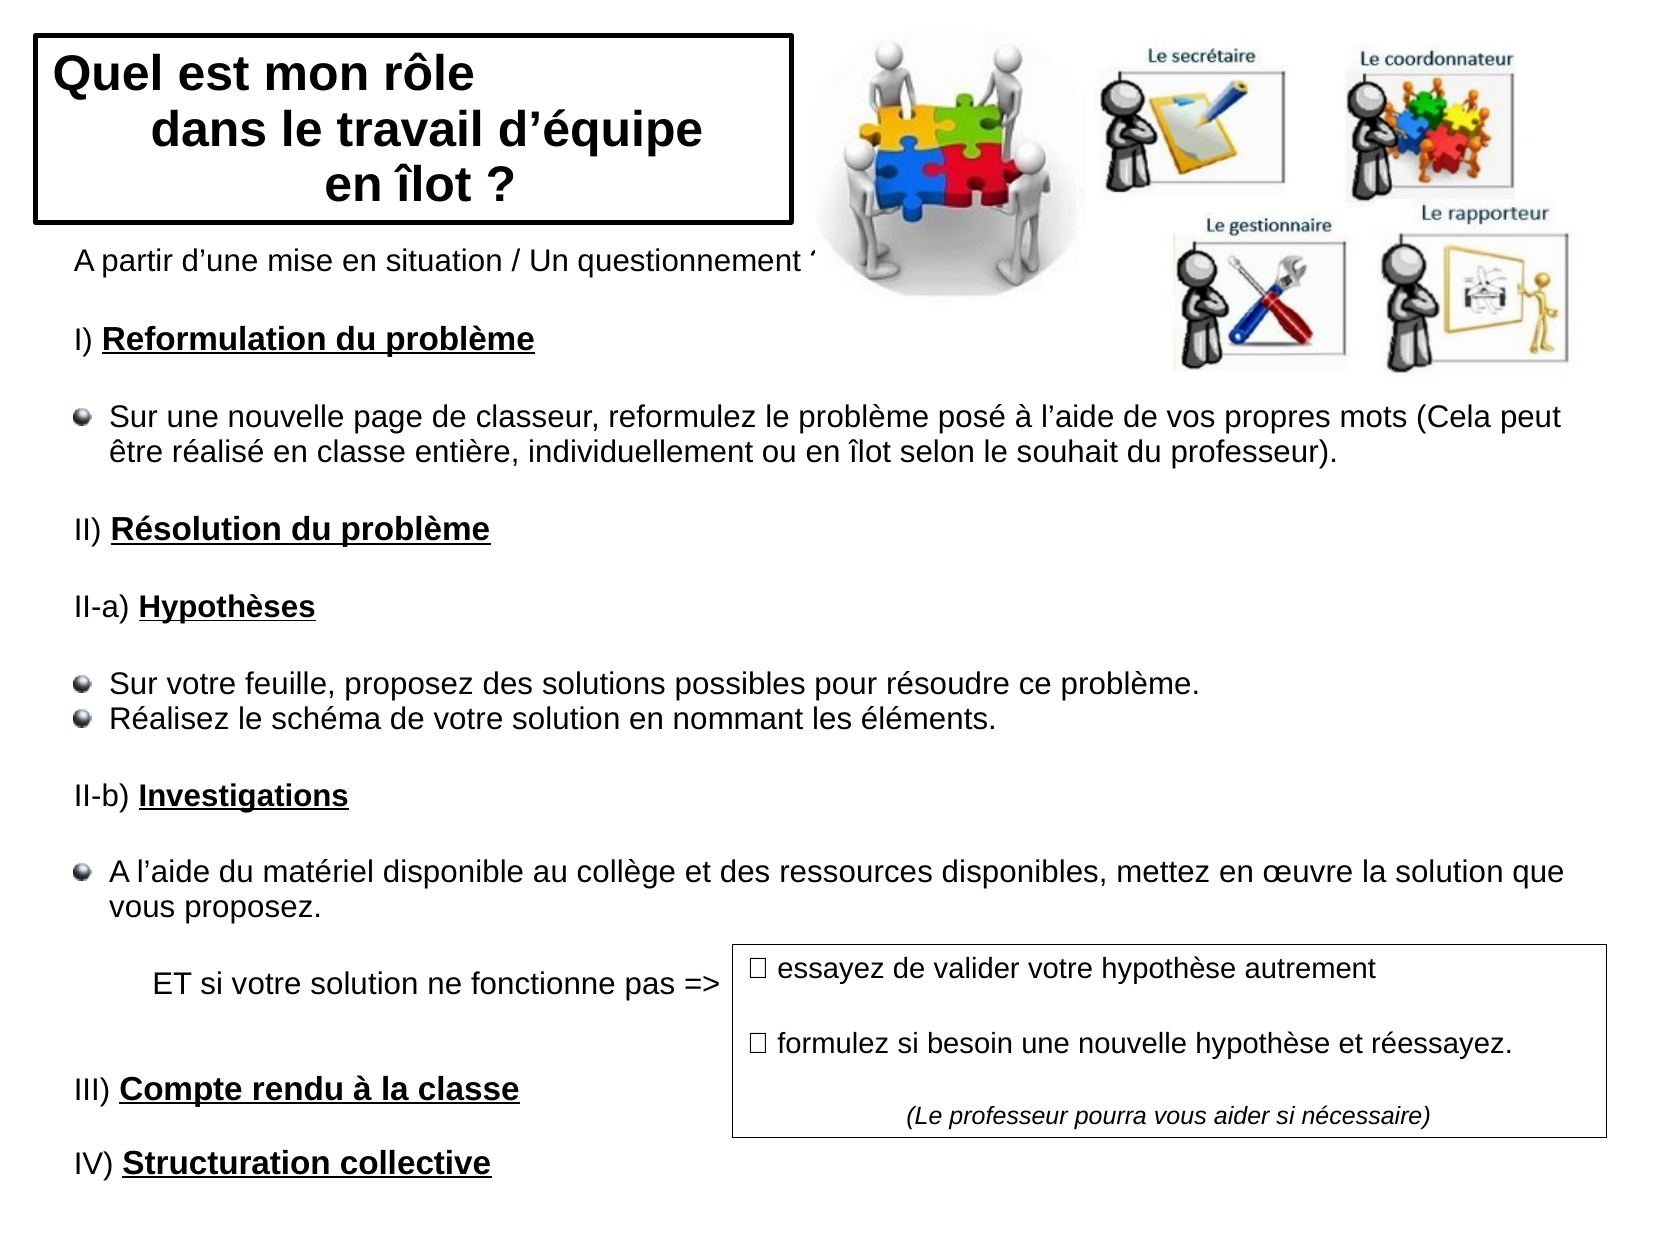

Quel est mon rôle
 dans le travail d’équipe
 en îlot ?
A partir d’une mise en situation / Un questionnement ?
I) Reformulation du problème
Sur une nouvelle page de classeur, reformulez le problème posé à l’aide de vos propres mots (Cela peut être réalisé en classe entière, individuellement ou en îlot selon le souhait du professeur).
II) Résolution du problème
II-a) Hypothèses
Sur votre feuille, proposez des solutions possibles pour résoudre ce problème.
Réalisez le schéma de votre solution en nommant les éléments.
II-b) Investigations
A l’aide du matériel disponible au collège et des ressources disponibles, mettez en œuvre la solution que vous proposez.
 ET si votre solution ne fonctionne pas =>
III) Compte rendu à la classe
IV) Structuration collective
 essayez de valider votre hypothèse autrement
 formulez si besoin une nouvelle hypothèse et réessayez.
(Le professeur pourra vous aider si nécessaire)